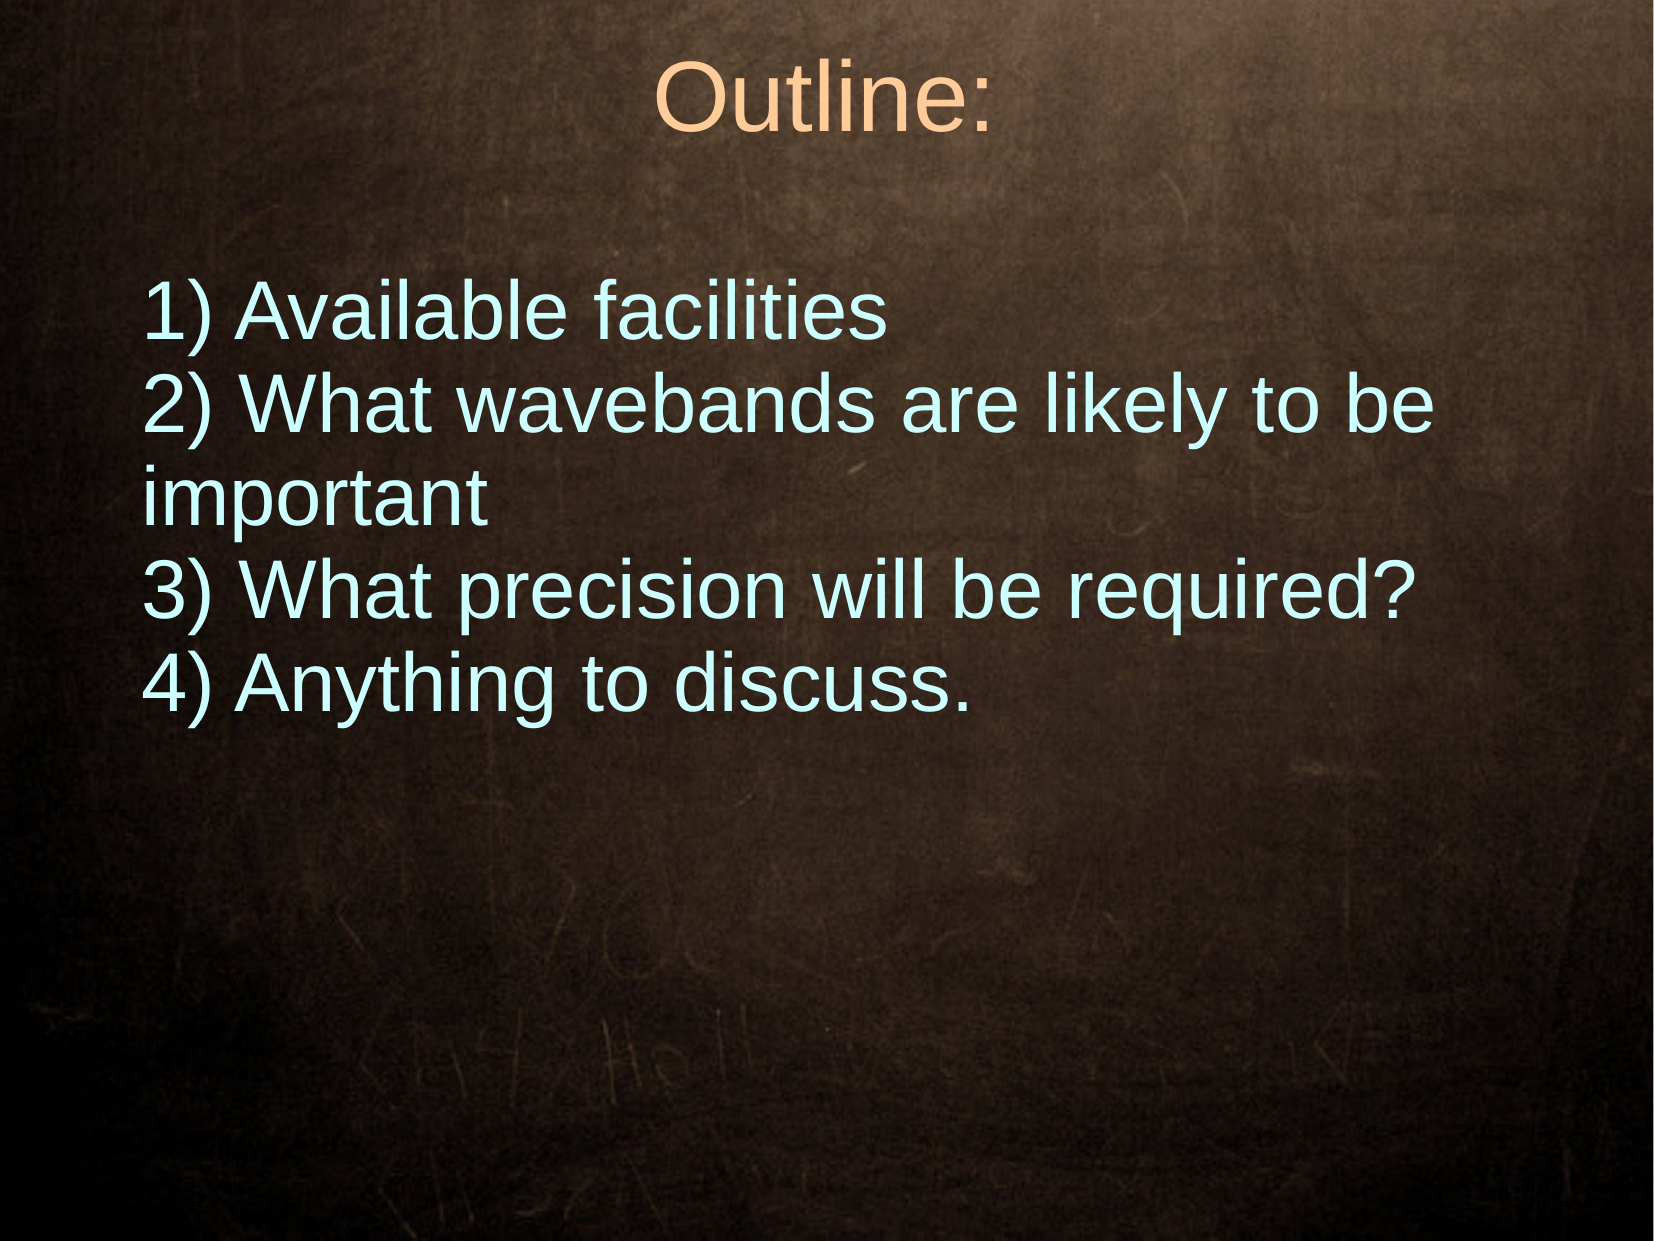

Outline:
1) Available facilities
2) What wavebands are likely to be important
3) What precision will be required?
4) Anything to discuss.